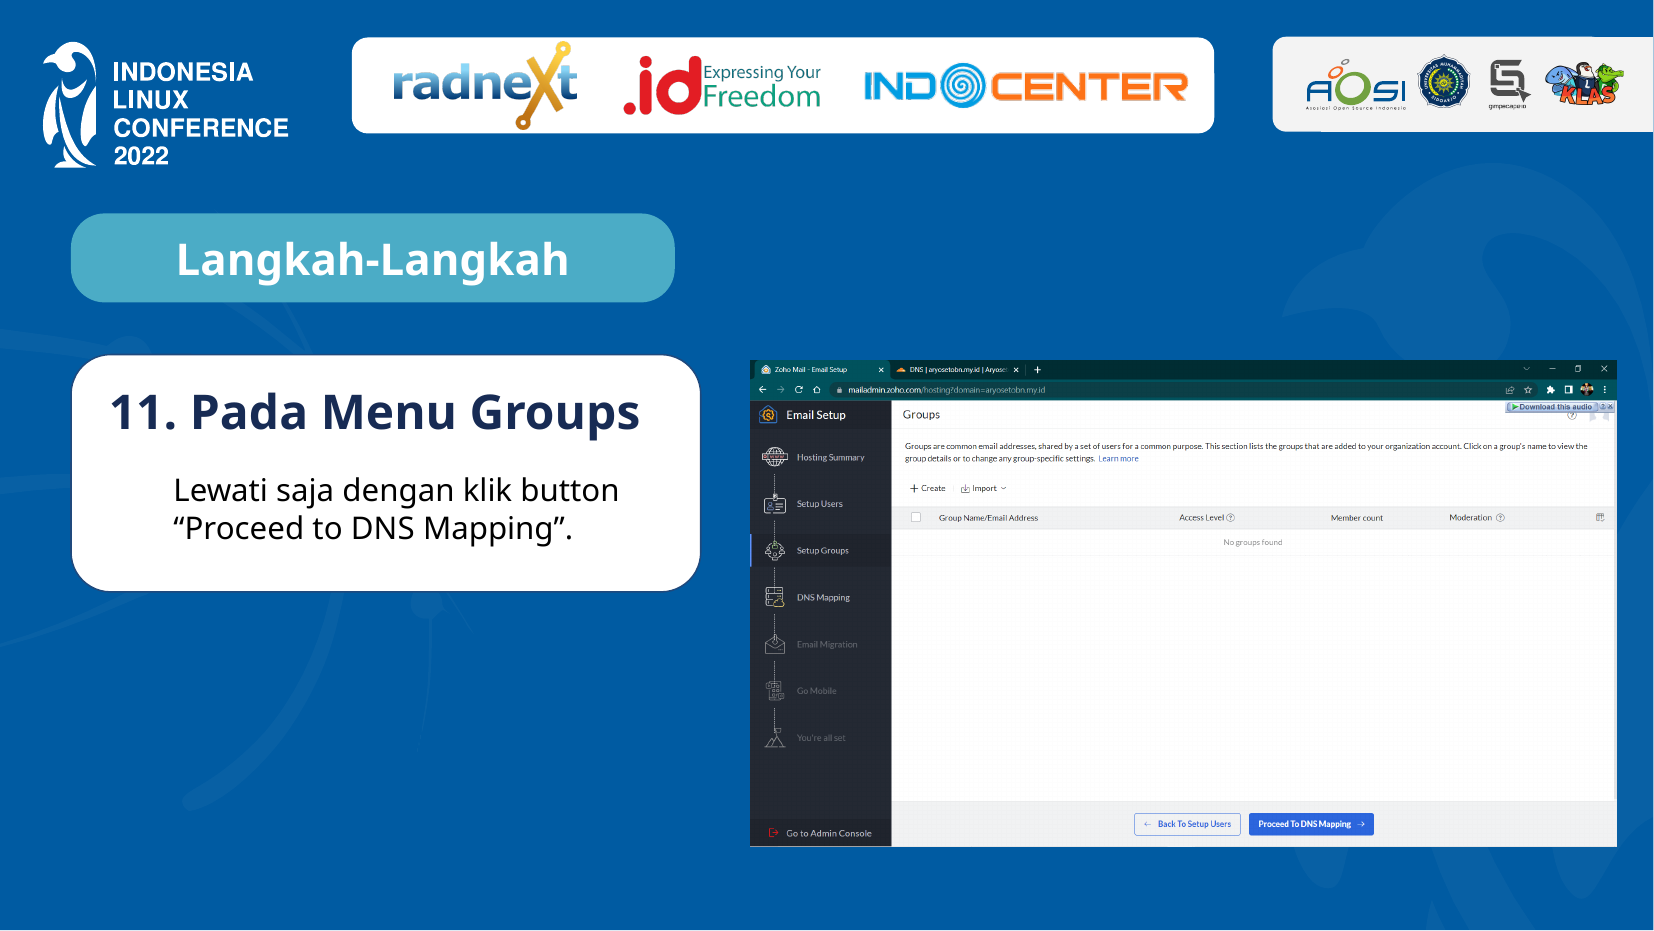

Langkah-Langkah
11. Pada Menu Groups
Lewati saja dengan klik button “Proceed to DNS Mapping”.